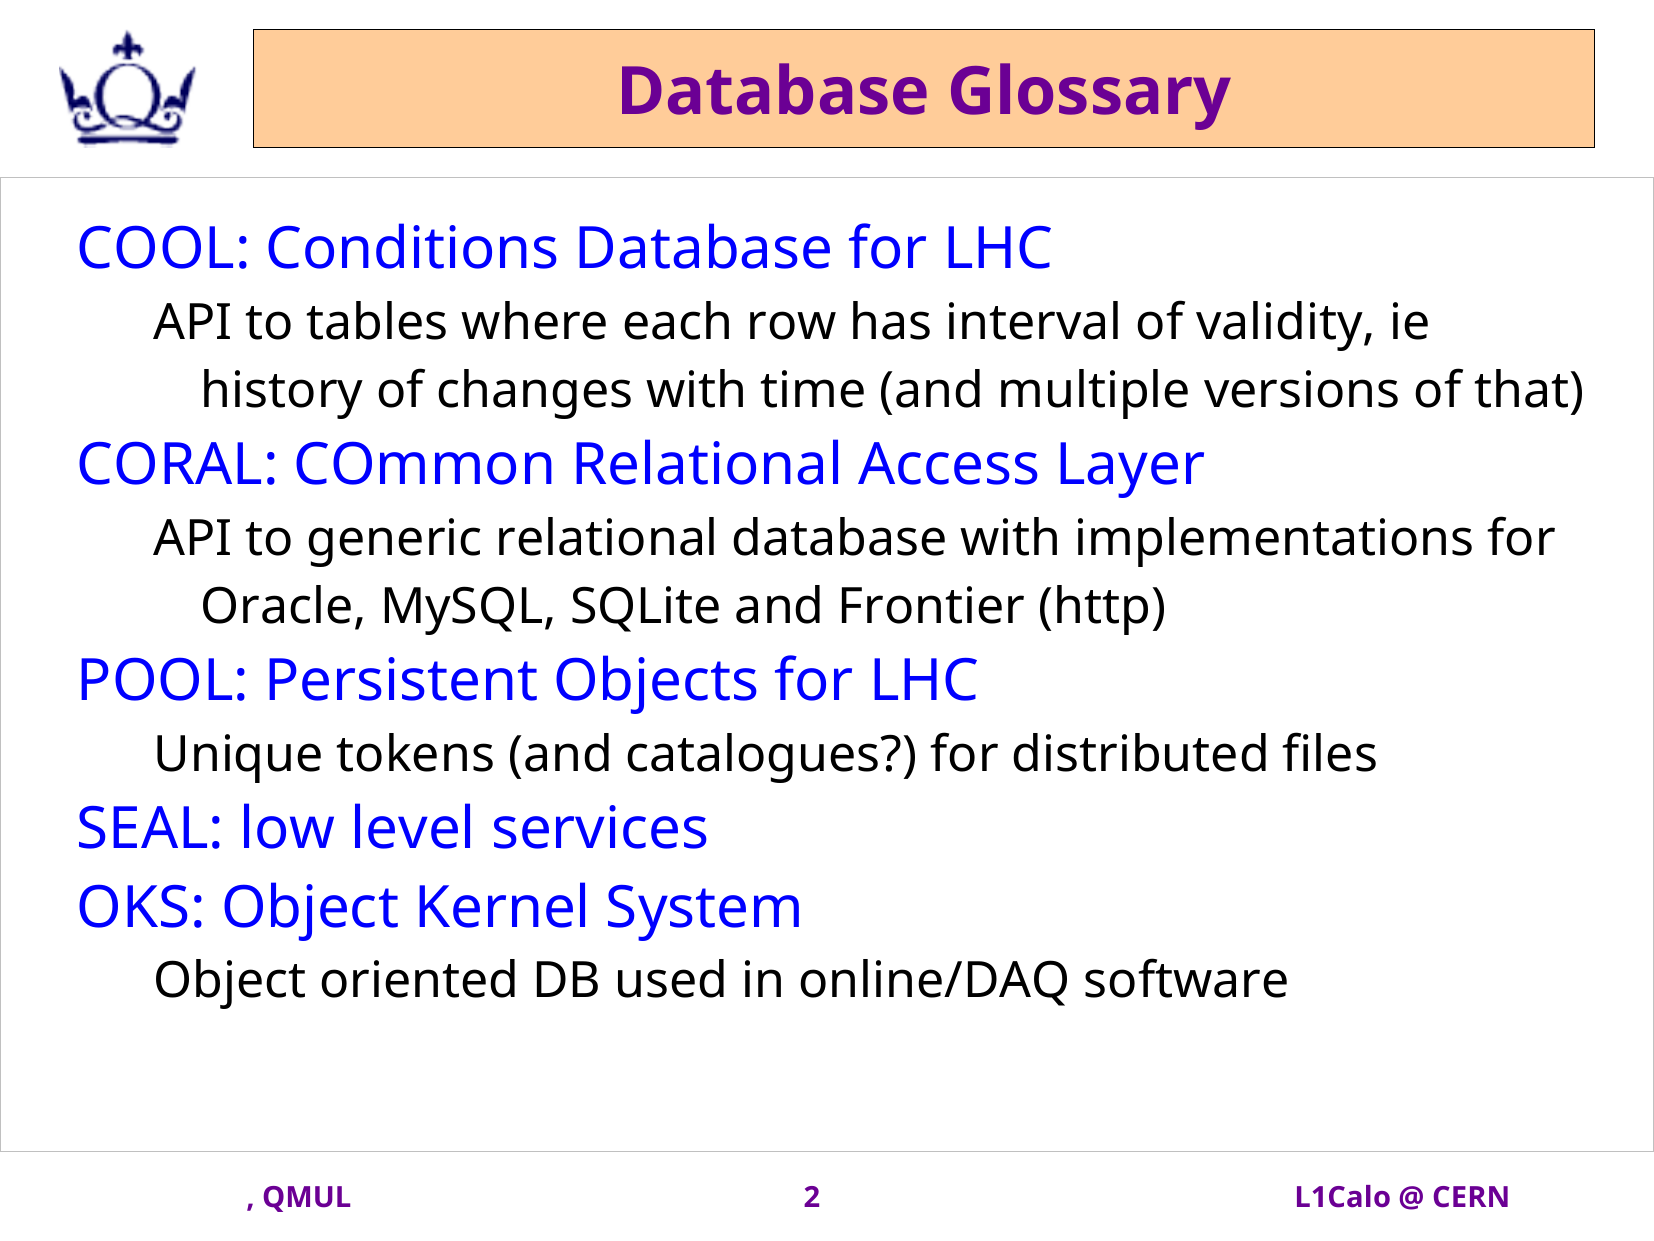

# Database Glossary
COOL: Conditions Database for LHC
API to tables where each row has interval of validity, ie history of changes with time (and multiple versions of that)
CORAL: COmmon Relational Access Layer
API to generic relational database with implementations for Oracle, MySQL, SQLite and Frontier (http)
POOL: Persistent Objects for LHC
Unique tokens (and catalogues?) for distributed files
SEAL: low level services
OKS: Object Kernel System
Object oriented DB used in online/DAQ software